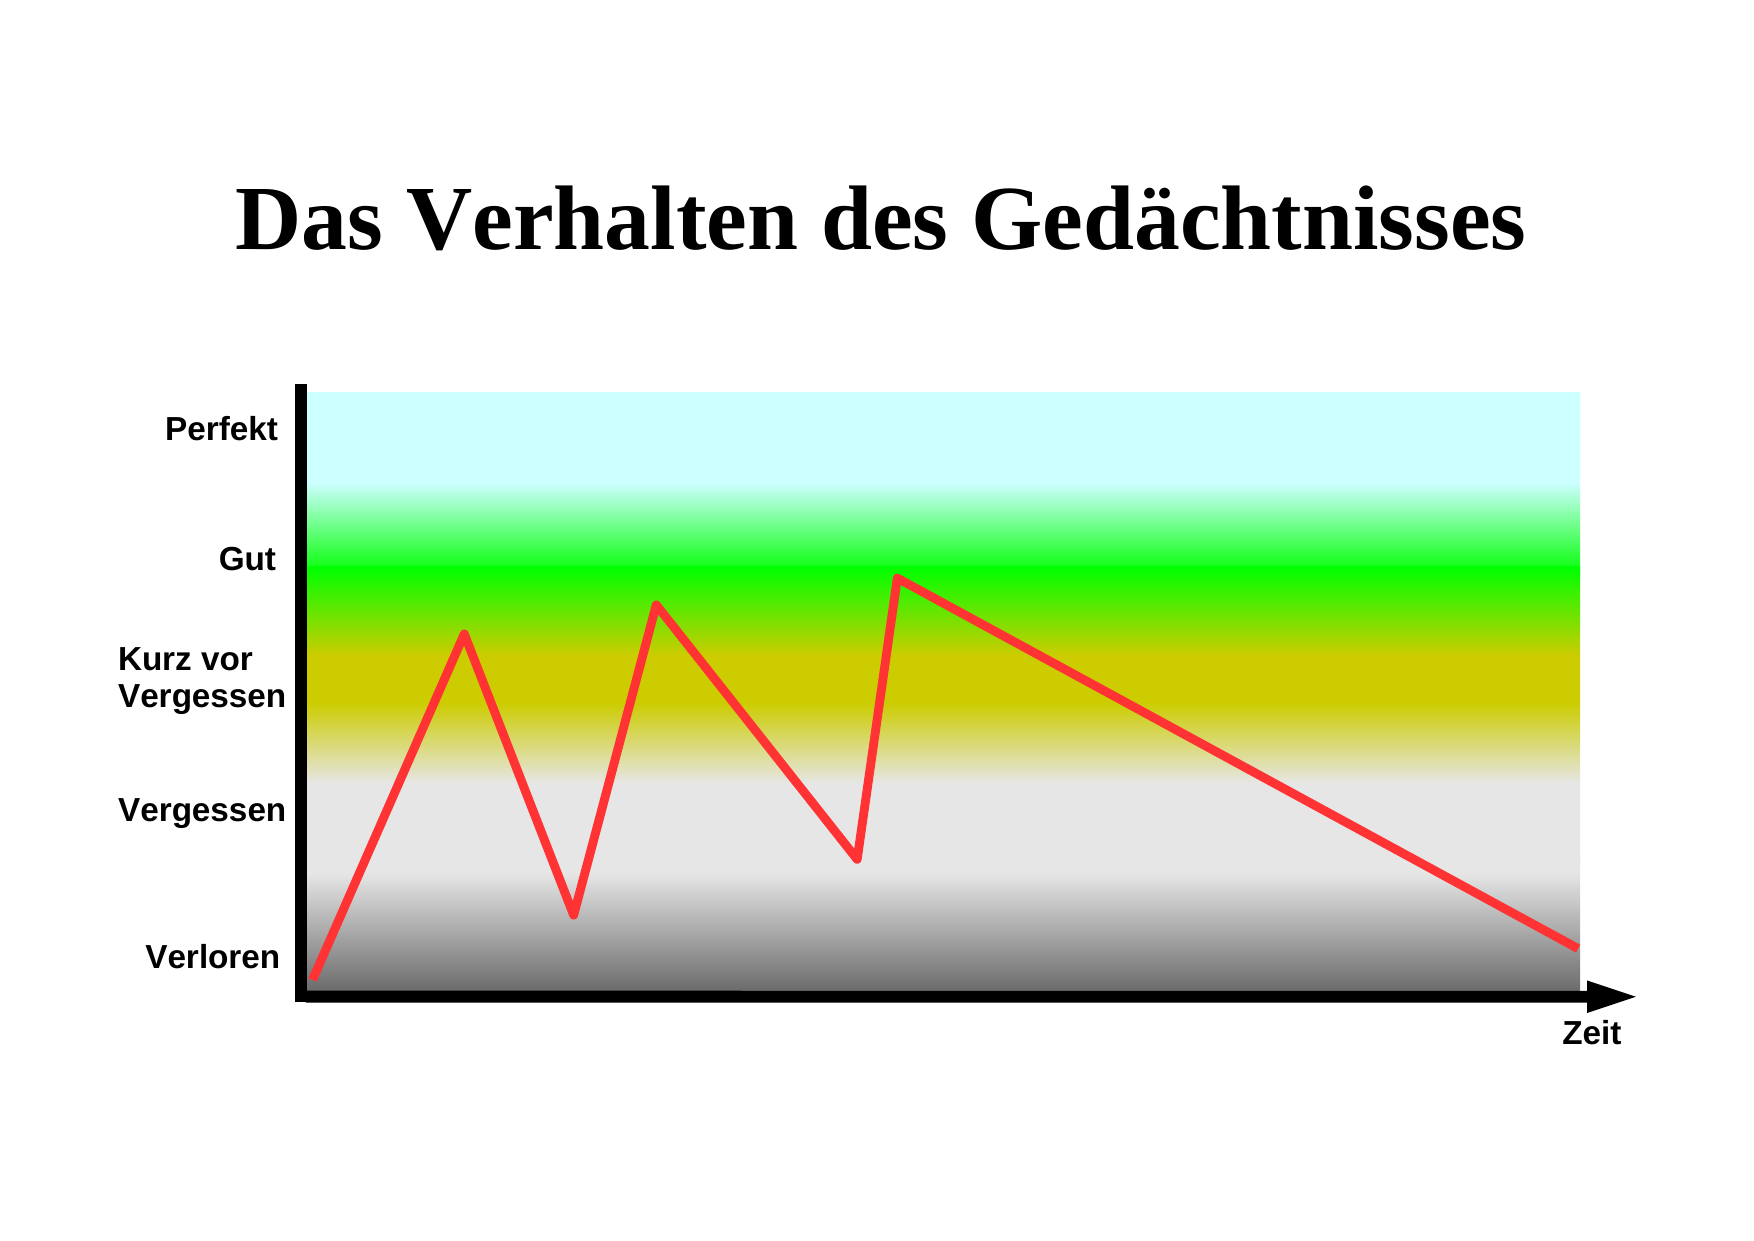

# Das Verhalten des Gedächtnisses
Perfekt
Gut
Kurz vor Vergessen
Vergessen
Verloren
Zeit